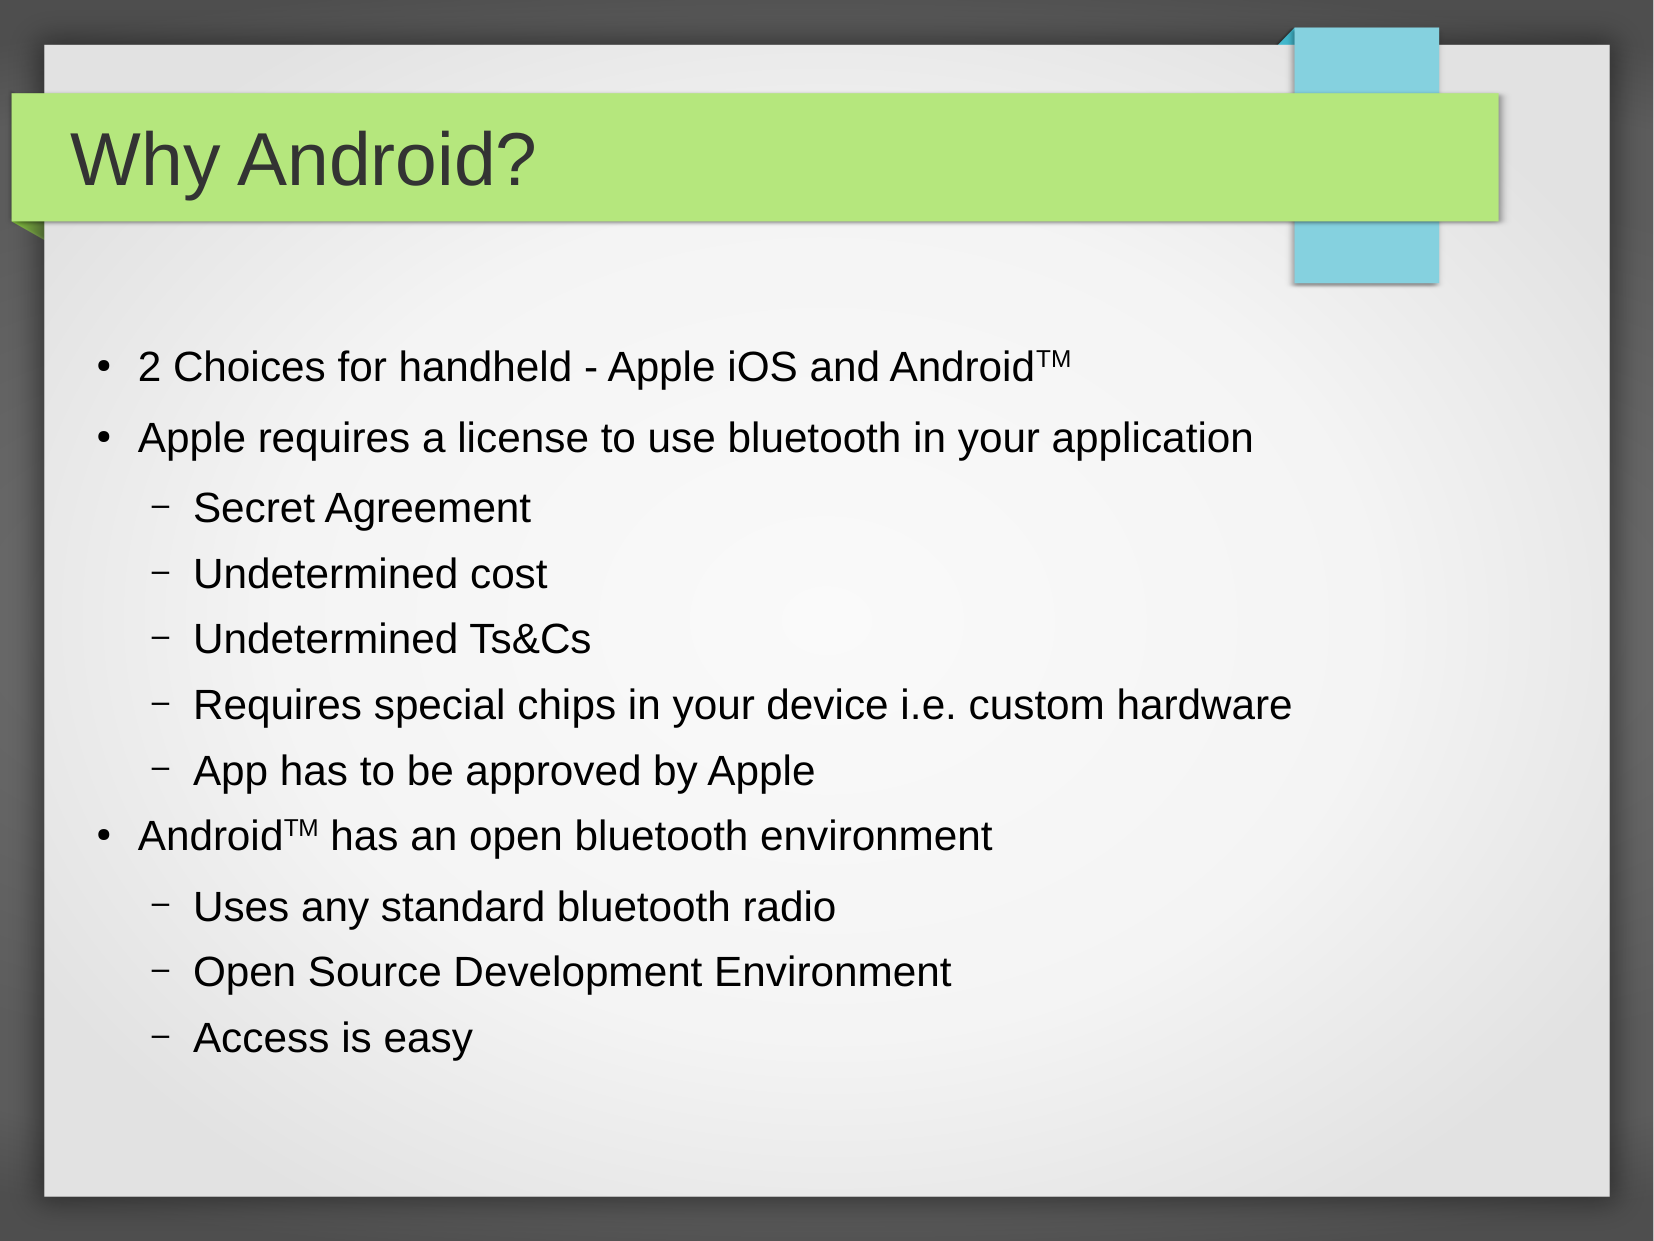

# Why Android?
2 Choices for handheld - Apple iOS and AndroidTM
Apple requires a license to use bluetooth in your application
Secret Agreement
Undetermined cost
Undetermined Ts&Cs
Requires special chips in your device i.e. custom hardware
App has to be approved by Apple
AndroidTM has an open bluetooth environment
Uses any standard bluetooth radio
Open Source Development Environment
Access is easy